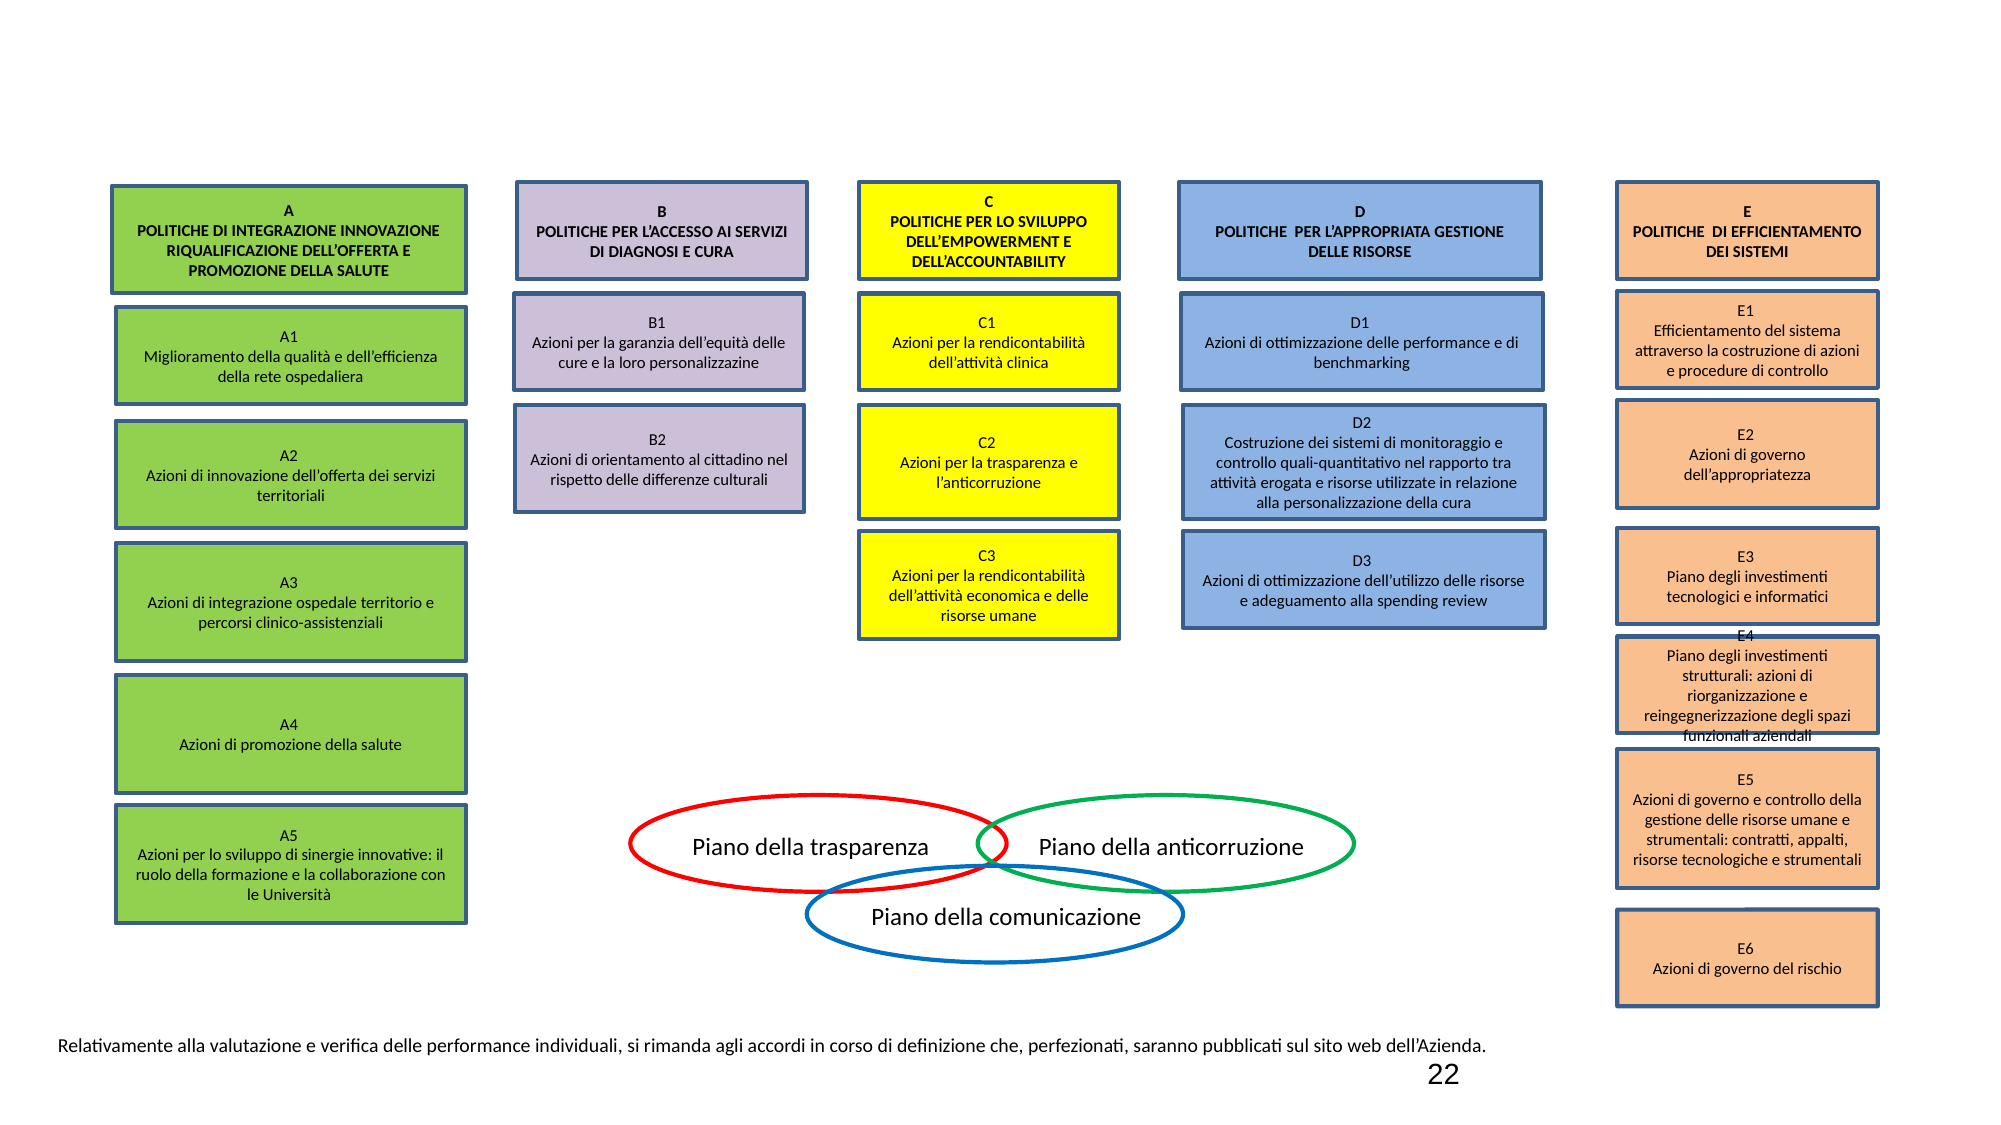

B
POLITICHE PER L’ACCESSO AI SERVIZI DI DIAGNOSI E CURA
C
POLITICHE PER LO SVILUPPO DELL’EMPOWERMENT E DELL’ACCOUNTABILITY
D
POLITICHE PER L’APPROPRIATA GESTIONE DELLE RISORSE
E
POLITICHE DI EFFICIENTAMENTO DEI SISTEMI
A
POLITICHE DI INTEGRAZIONE INNOVAZIONE RIQUALIFICAZIONE DELL’OFFERTA E PROMOZIONE DELLA SALUTE
E1
Efficientamento del sistema attraverso la costruzione di azioni e procedure di controllo
B1
Azioni per la garanzia dell’equità delle cure e la loro personalizzazine
C1
Azioni per la rendicontabilità dell’attività clinica
D1
Azioni di ottimizzazione delle performance e di benchmarking
A1
Miglioramento della qualità e dell’efficienza della rete ospedaliera
E2
Azioni di governo dell’appropriatezza
B2
Azioni di orientamento al cittadino nel rispetto delle differenze culturali
C2
Azioni per la trasparenza e l’anticorruzione
D2
Costruzione dei sistemi di monitoraggio e controllo quali-quantitativo nel rapporto tra attività erogata e risorse utilizzate in relazione alla personalizzazione della cura
A2
Azioni di innovazione dell’offerta dei servizi territoriali
E3
Piano degli investimenti tecnologici e informatici
D3
Azioni di ottimizzazione dell’utilizzo delle risorse e adeguamento alla spending review
C3
Azioni per la rendicontabilità dell’attività economica e delle risorse umane
A3
Azioni di integrazione ospedale territorio e percorsi clinico-assistenziali
E4
Piano degli investimenti strutturali: azioni di riorganizzazione e reingegnerizzazione degli spazi funzionali aziendali
A4
Azioni di promozione della salute
E5
Azioni di governo e controllo della gestione delle risorse umane e strumentali: contratti, appalti, risorse tecnologiche e strumentali
A5
Azioni per lo sviluppo di sinergie innovative: il ruolo della formazione e la collaborazione con le Università
Piano della trasparenza
Piano della anticorruzione
Piano della comunicazione
E6
Azioni di governo del rischio
Relativamente alla valutazione e verifica delle performance individuali, si rimanda agli accordi in corso di definizione che, perfezionati, saranno pubblicati sul sito web dell’Azienda.